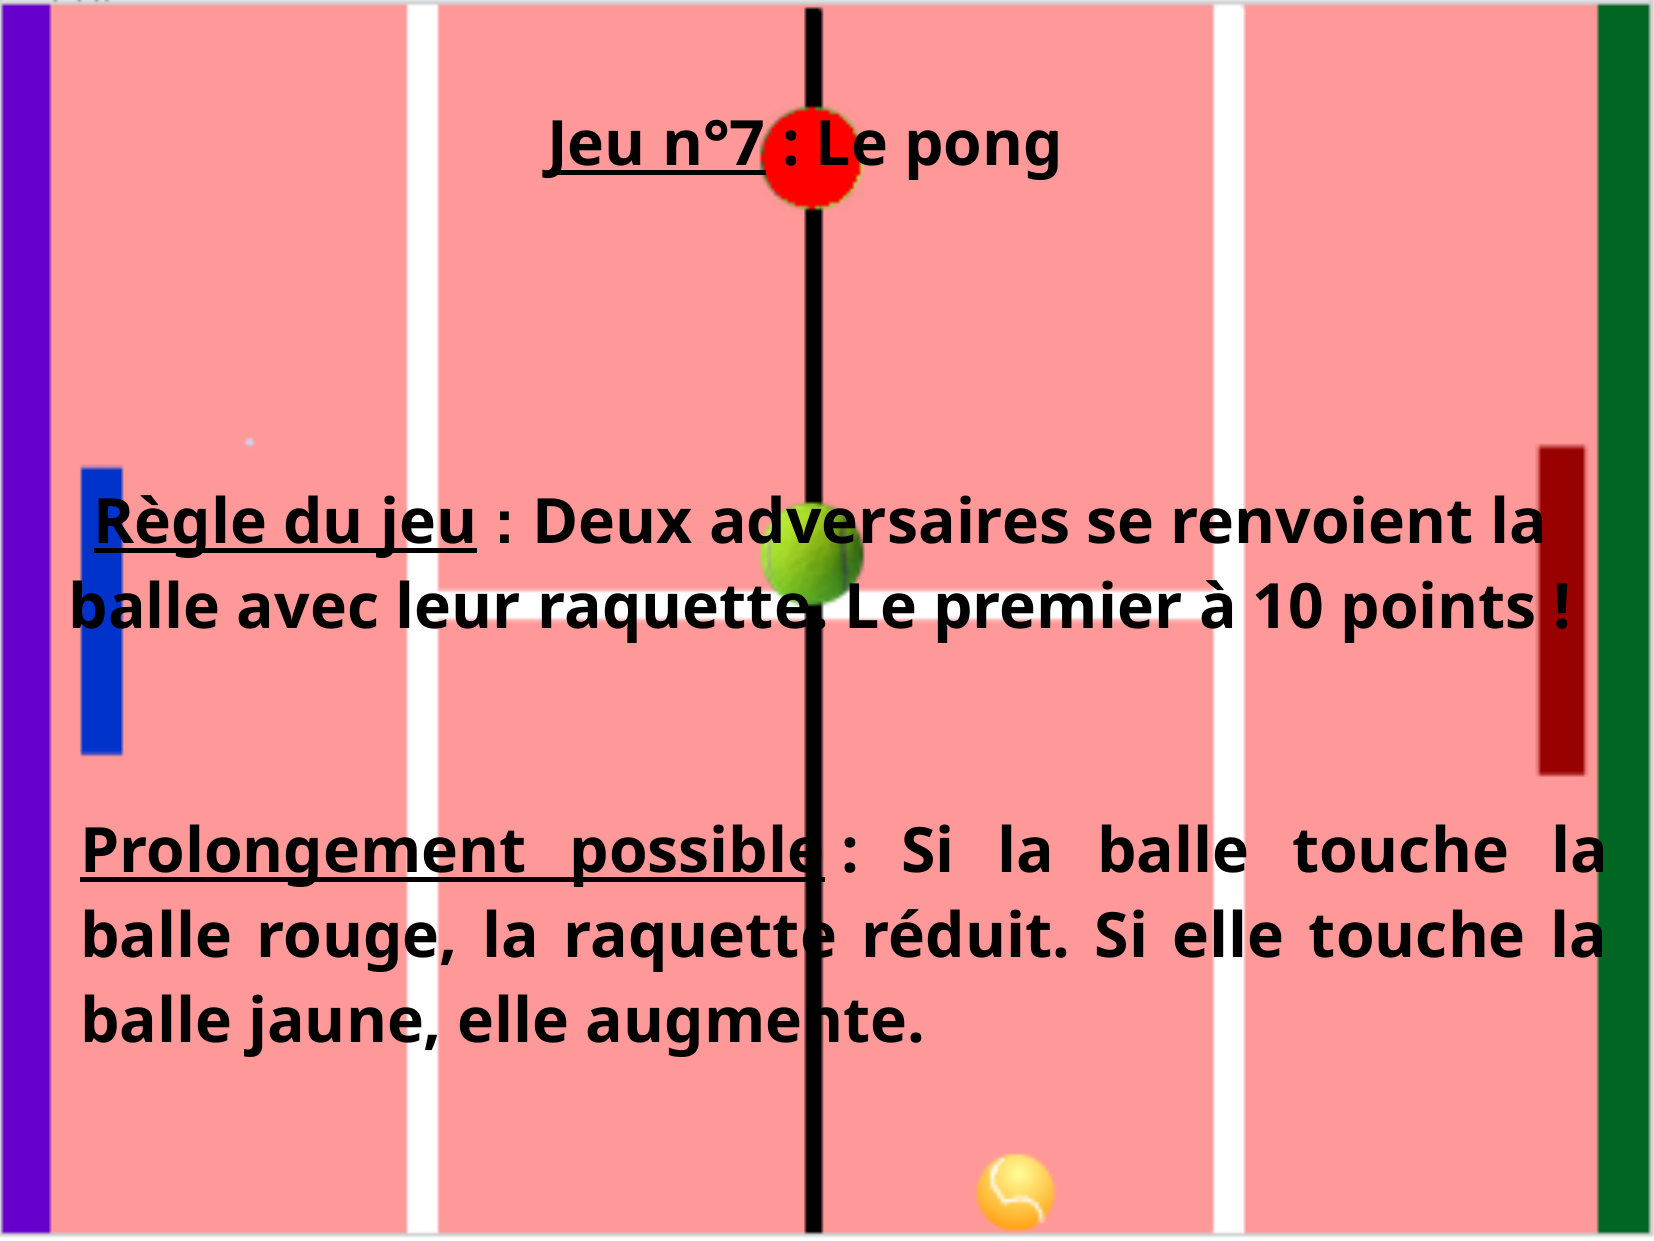

Jeu n°7 : Le pong
# Règle du jeu : Deux adversaires se renvoient la balle avec leur raquette. Le premier à 10 points !
Prolongement possible : Si la balle touche la balle rouge, la raquette réduit. Si elle touche la balle jaune, elle augmente.